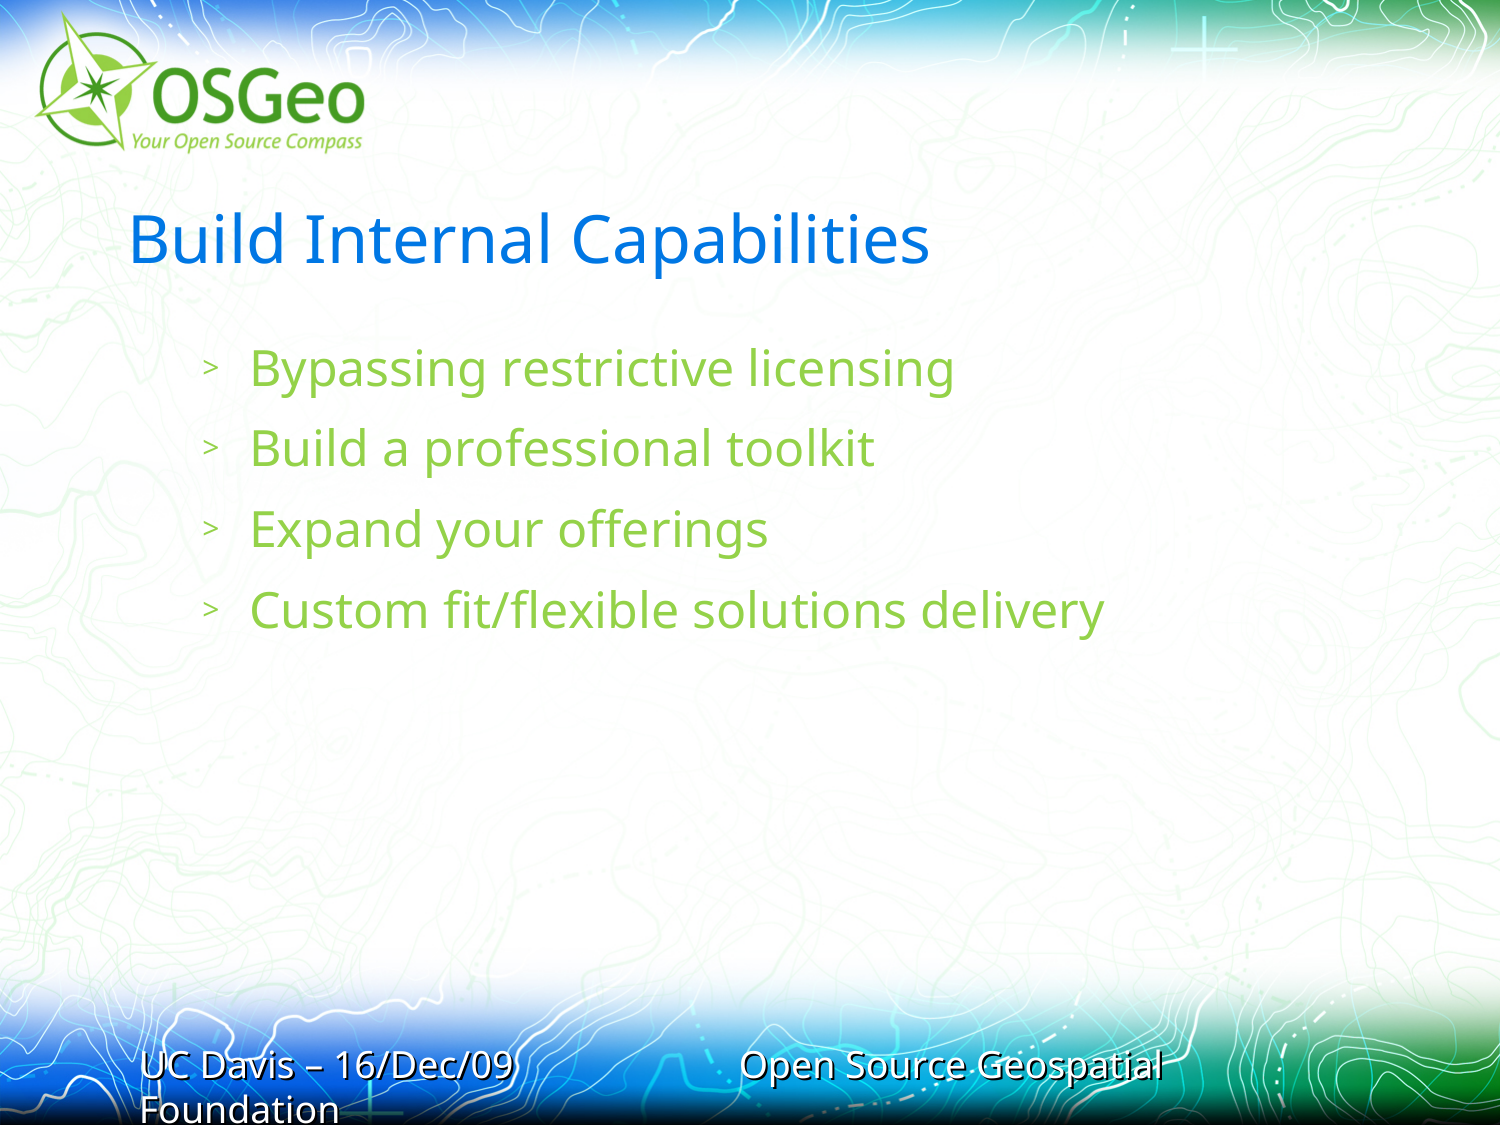

# Build Internal Capabilities
Bypassing restrictive licensing
Build a professional toolkit
Expand your offerings
Custom fit/flexible solutions delivery